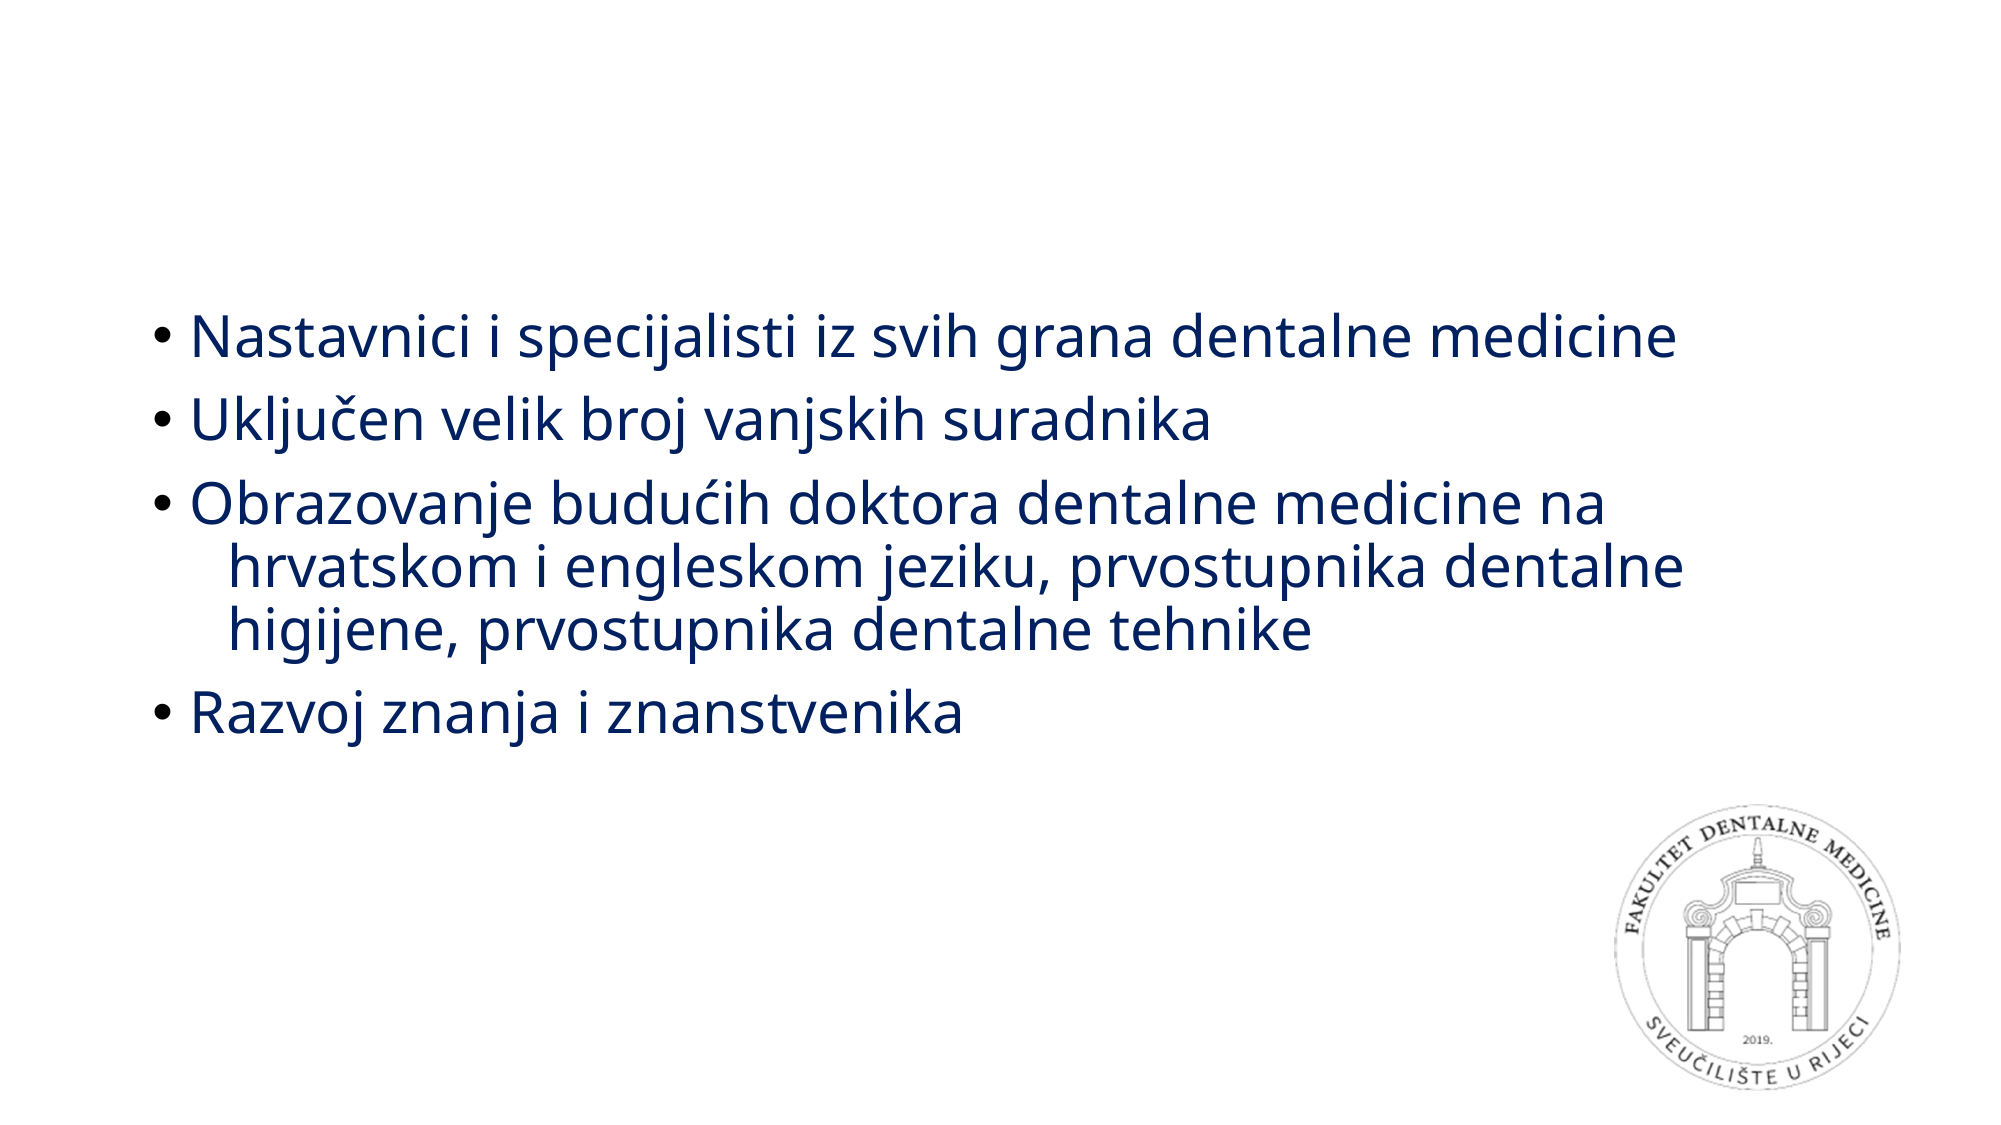

# Nastavnici i specijalisti iz svih grana dentalne medicine
Uključen velik broj vanjskih suradnika
Obrazovanje budućih doktora dentalne medicine na hrvatskom i engleskom jeziku, prvostupnika dentalne higijene, prvostupnika dentalne tehnike
Razvoj znanja i znanstvenika